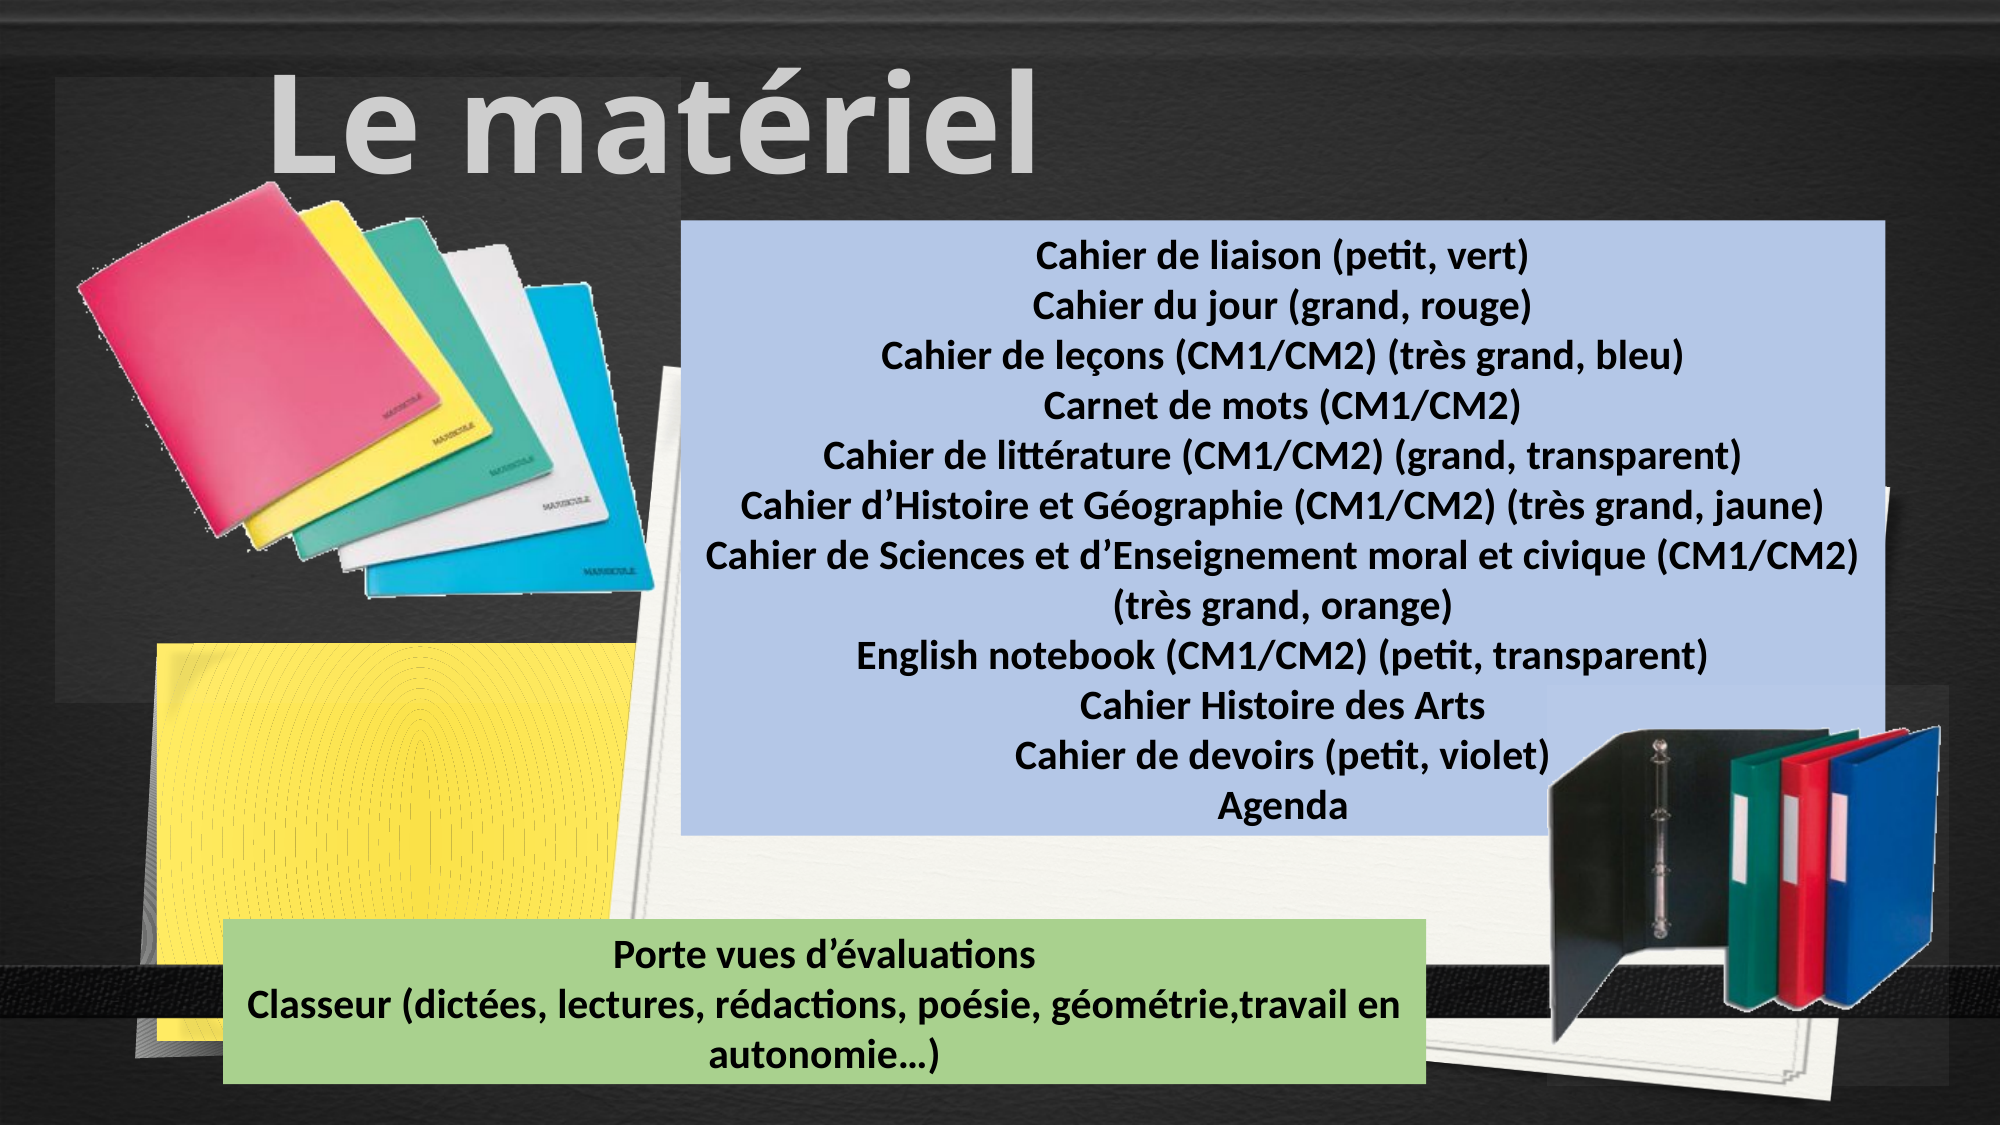

# Le matériel
Cahier de liaison (petit, vert)
Cahier du jour (grand, rouge)
Cahier de leçons (CM1/CM2) (très grand, bleu)
Carnet de mots (CM1/CM2)
Cahier de littérature (CM1/CM2) (grand, transparent)
Cahier d’Histoire et Géographie (CM1/CM2) (très grand, jaune)
Cahier de Sciences et d’Enseignement moral et civique (CM1/CM2) (très grand, orange)
English notebook (CM1/CM2) (petit, transparent)
Cahier Histoire des Arts
Cahier de devoirs (petit, violet)
Agenda
Porte vues d’évaluations
Classeur (dictées, lectures, rédactions, poésie, géométrie,travail en autonomie…)